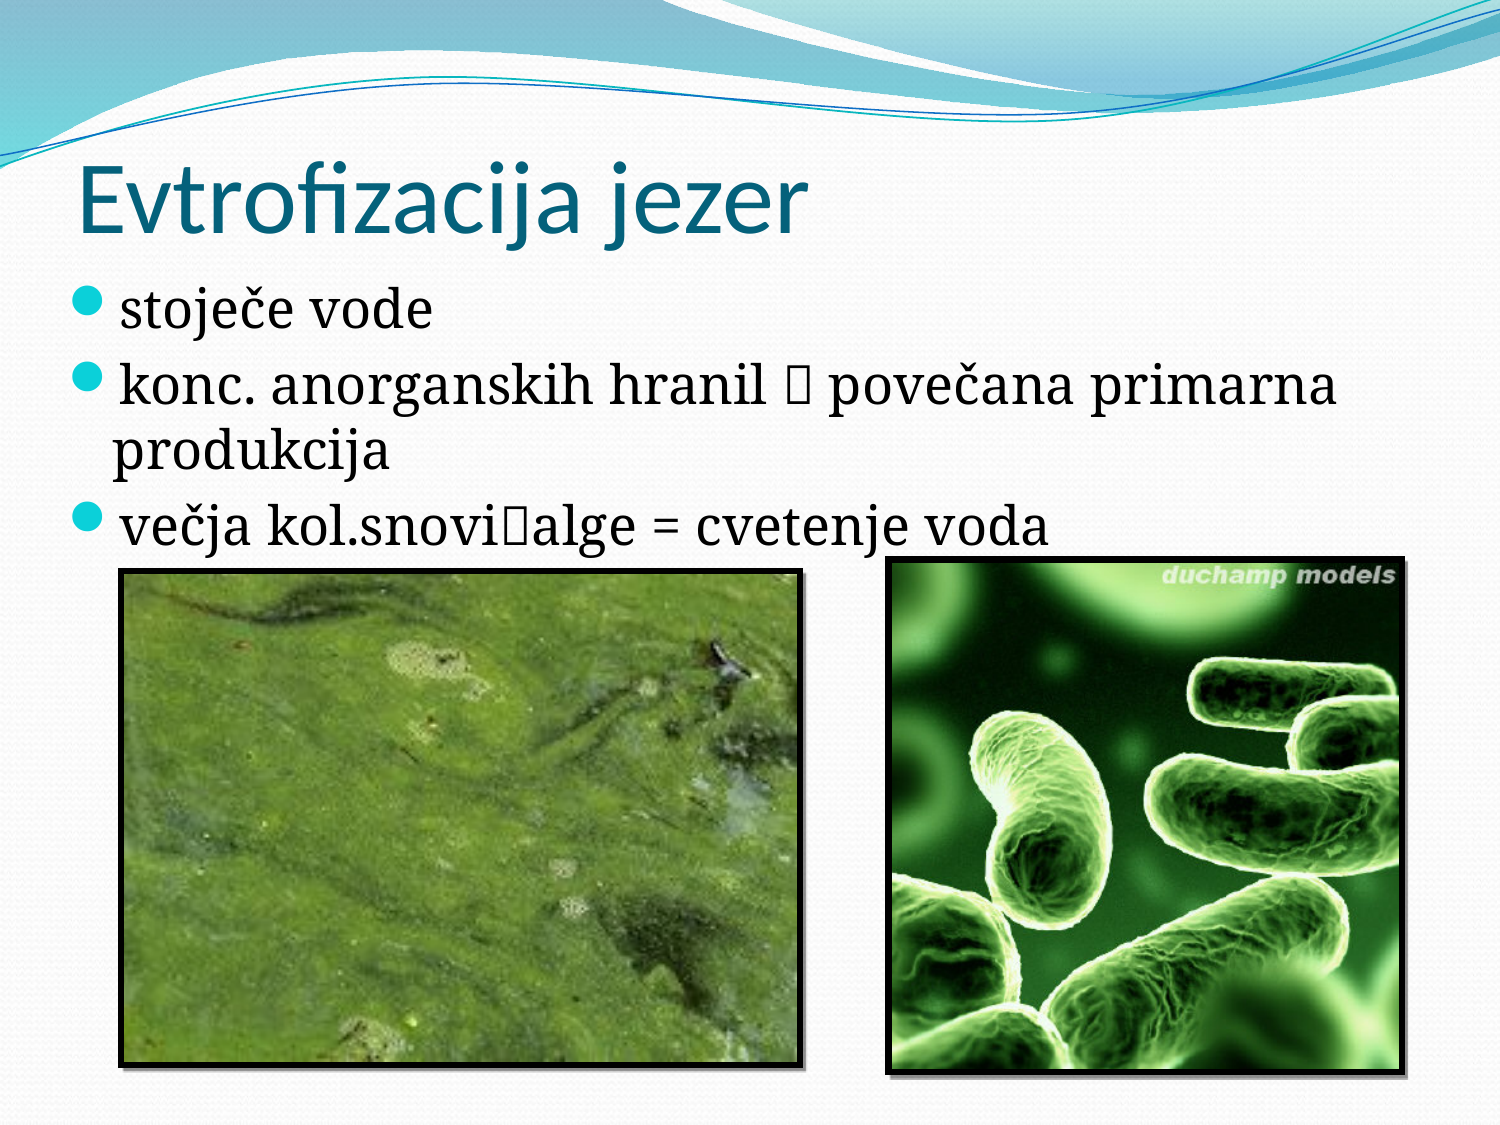

# Evtrofizacija jezer
stoječe vode
konc. anorganskih hranil  povečana primarna produkcija
večja kol.snovialge = cvetenje voda